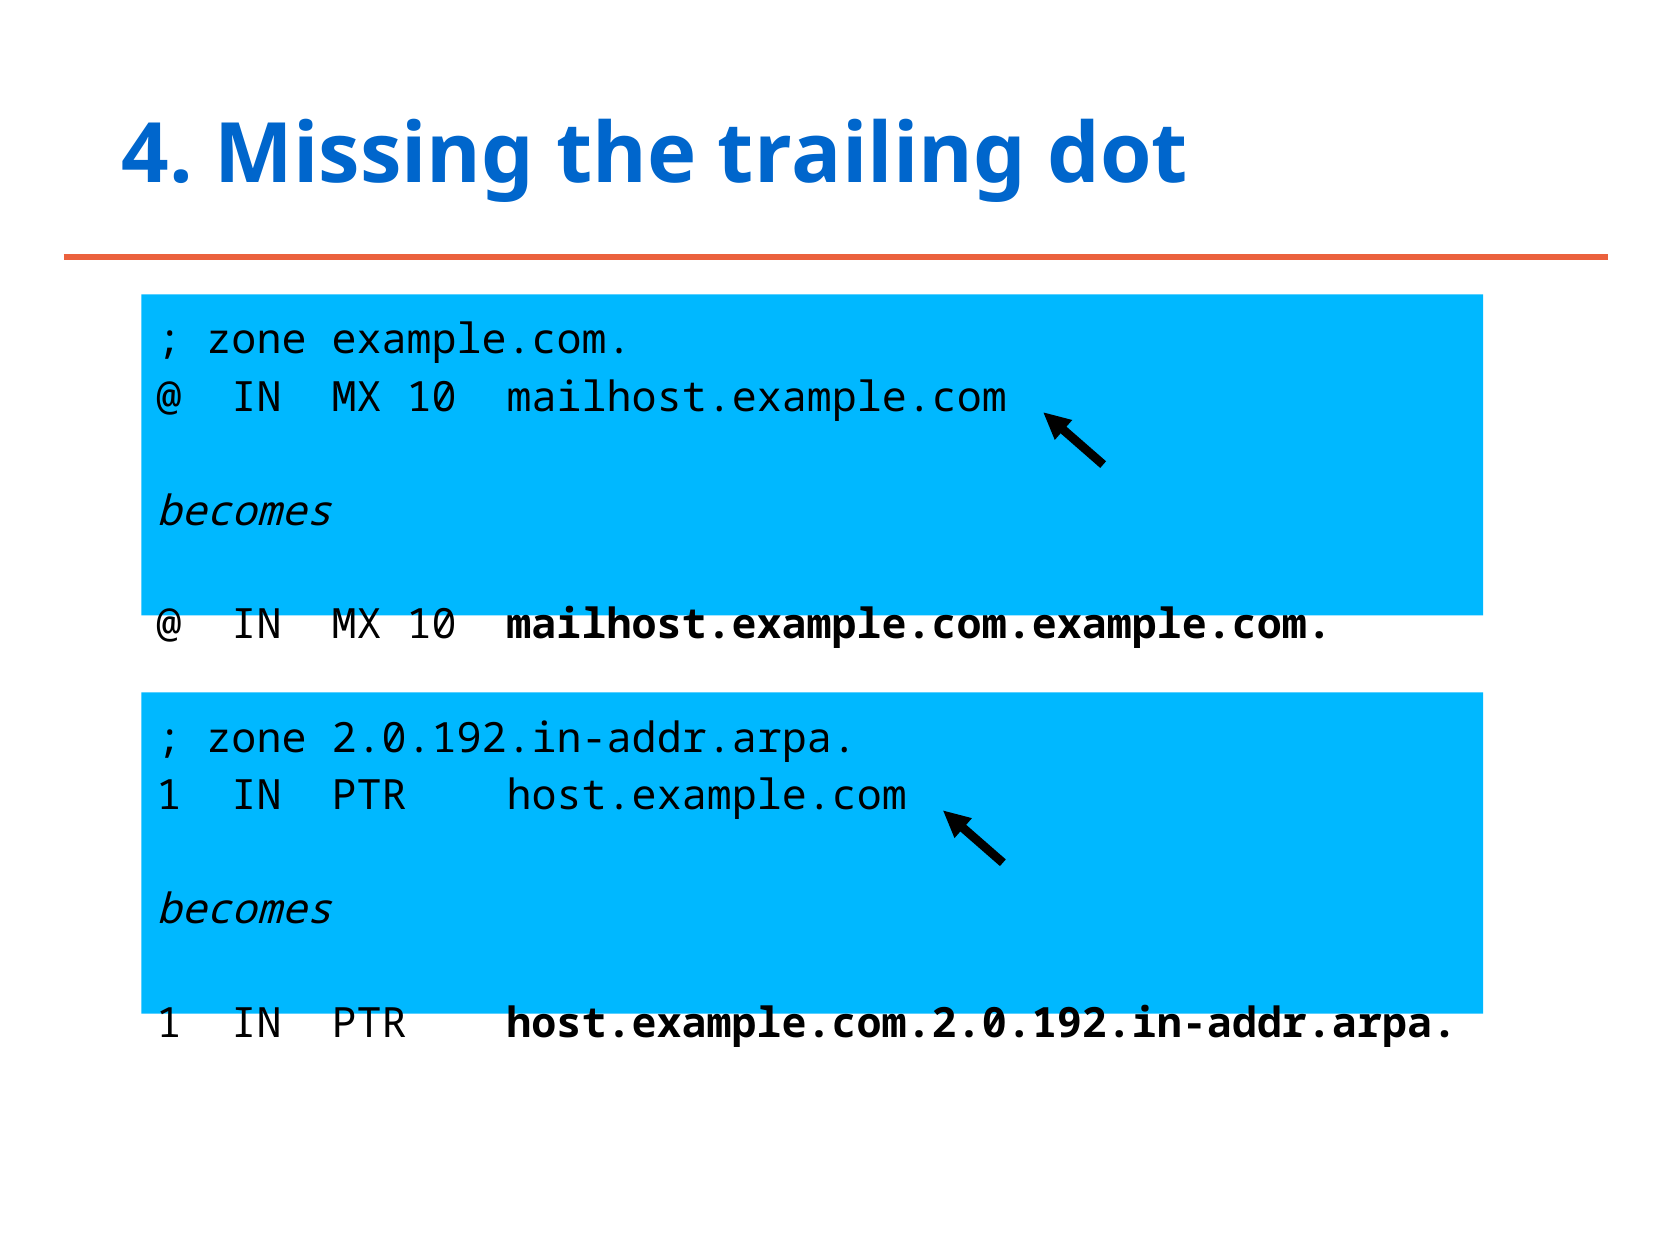

# 4. Missing the trailing dot
; zone example.com.
@ IN MX 10 mailhost.example.com
becomes
@ IN MX 10 mailhost.example.com.example.com.
; zone 2.0.192.in-addr.arpa.
1 IN PTR host.example.com
becomes
1 IN PTR host.example.com.2.0.192.in-addr.arpa.